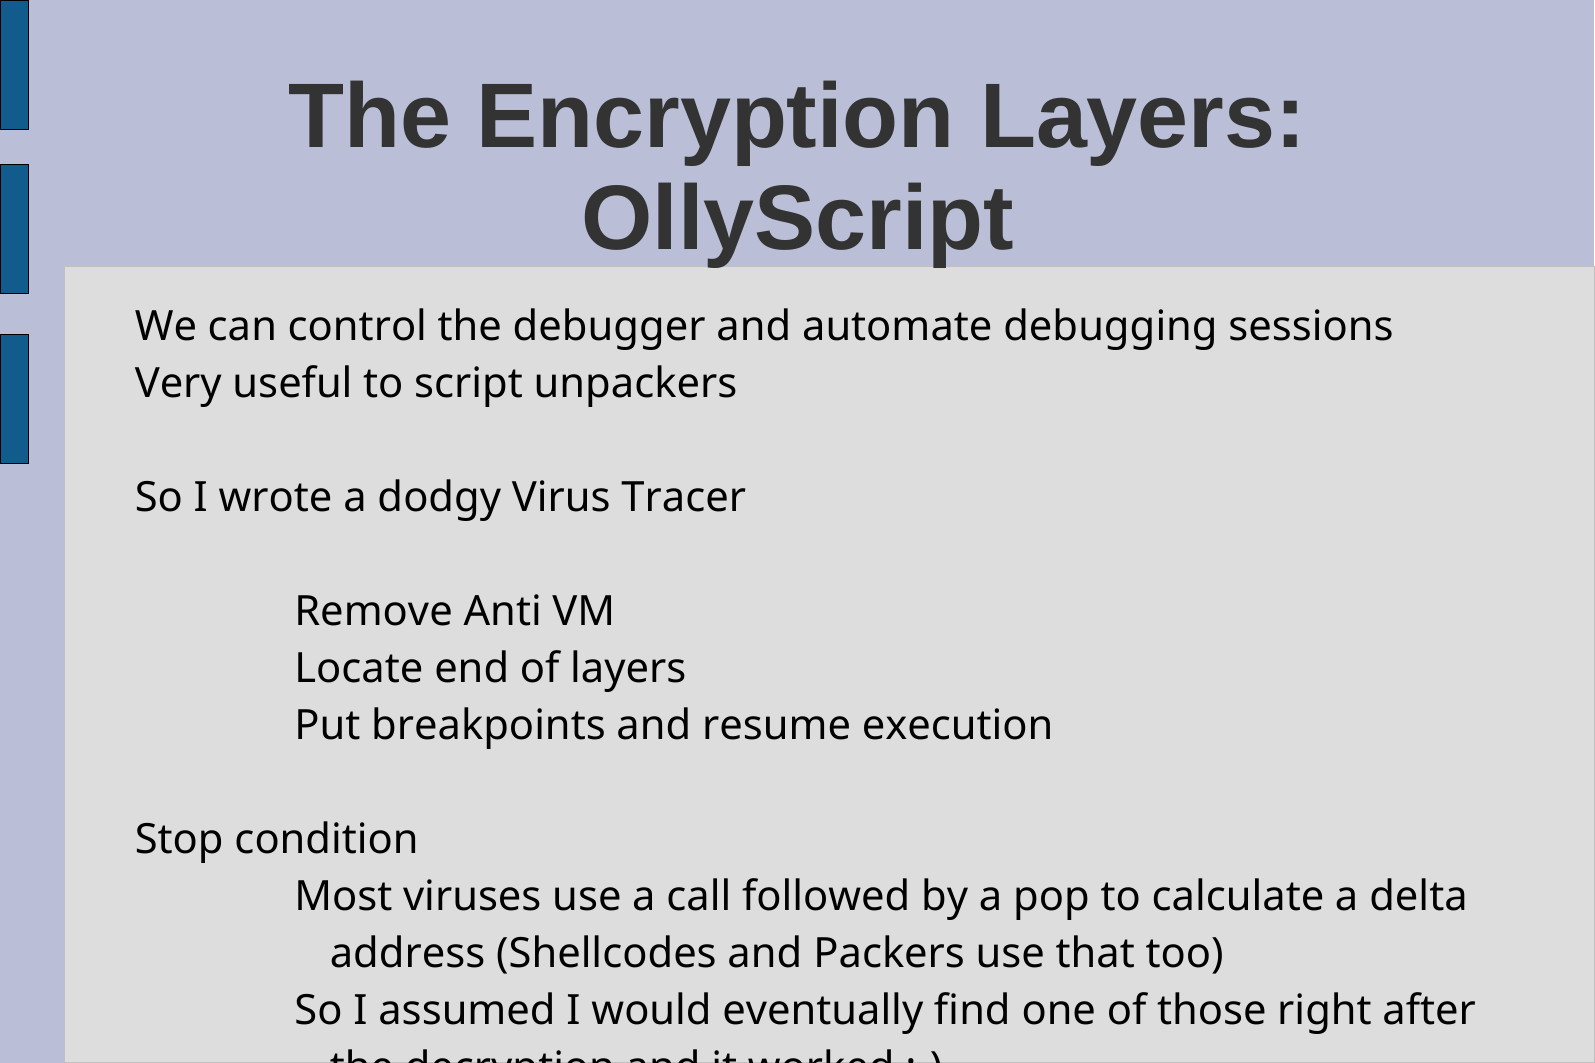

# The Encryption Layers: OllyScript
We can control the debugger and automate debugging sessions
Very useful to script unpackers
So I wrote a dodgy Virus Tracer
Remove Anti VM
Locate end of layers
Put breakpoints and resume execution
Stop condition
Most viruses use a call followed by a pop to calculate a delta address (Shellcodes and Packers use that too)
So I assumed I would eventually find one of those right after the decryption and it worked :-)